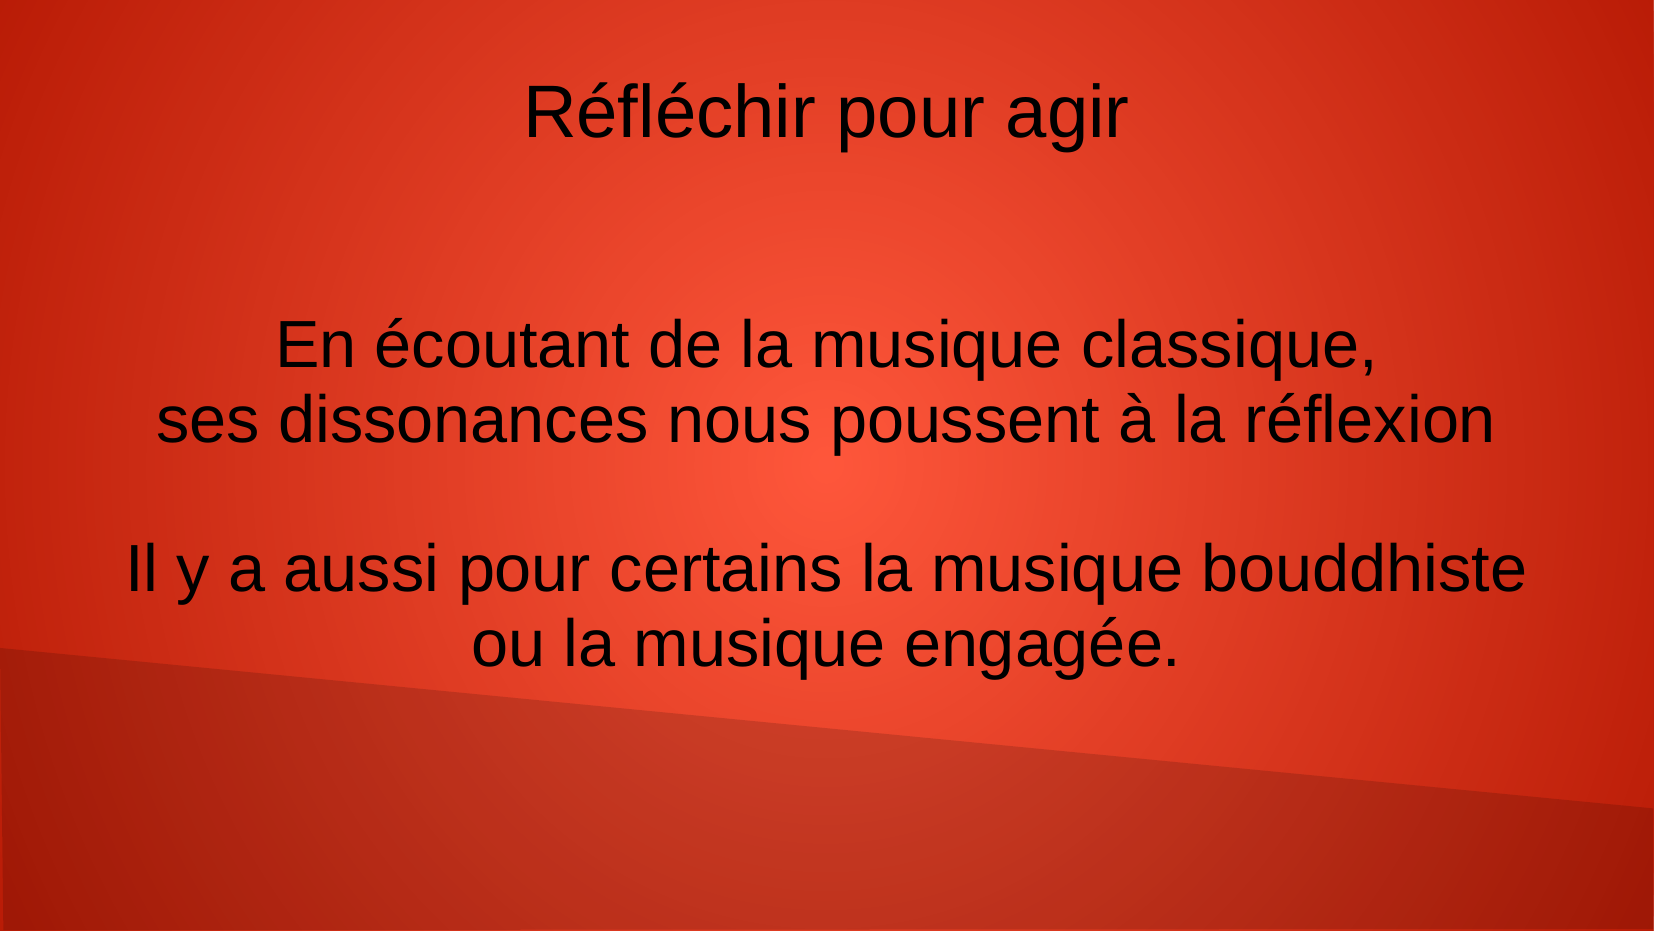

# Réfléchir pour agir
En écoutant de la musique classique,
ses dissonances nous poussent à la réflexion
Il y a aussi pour certains la musique bouddhiste ou la musique engagée.